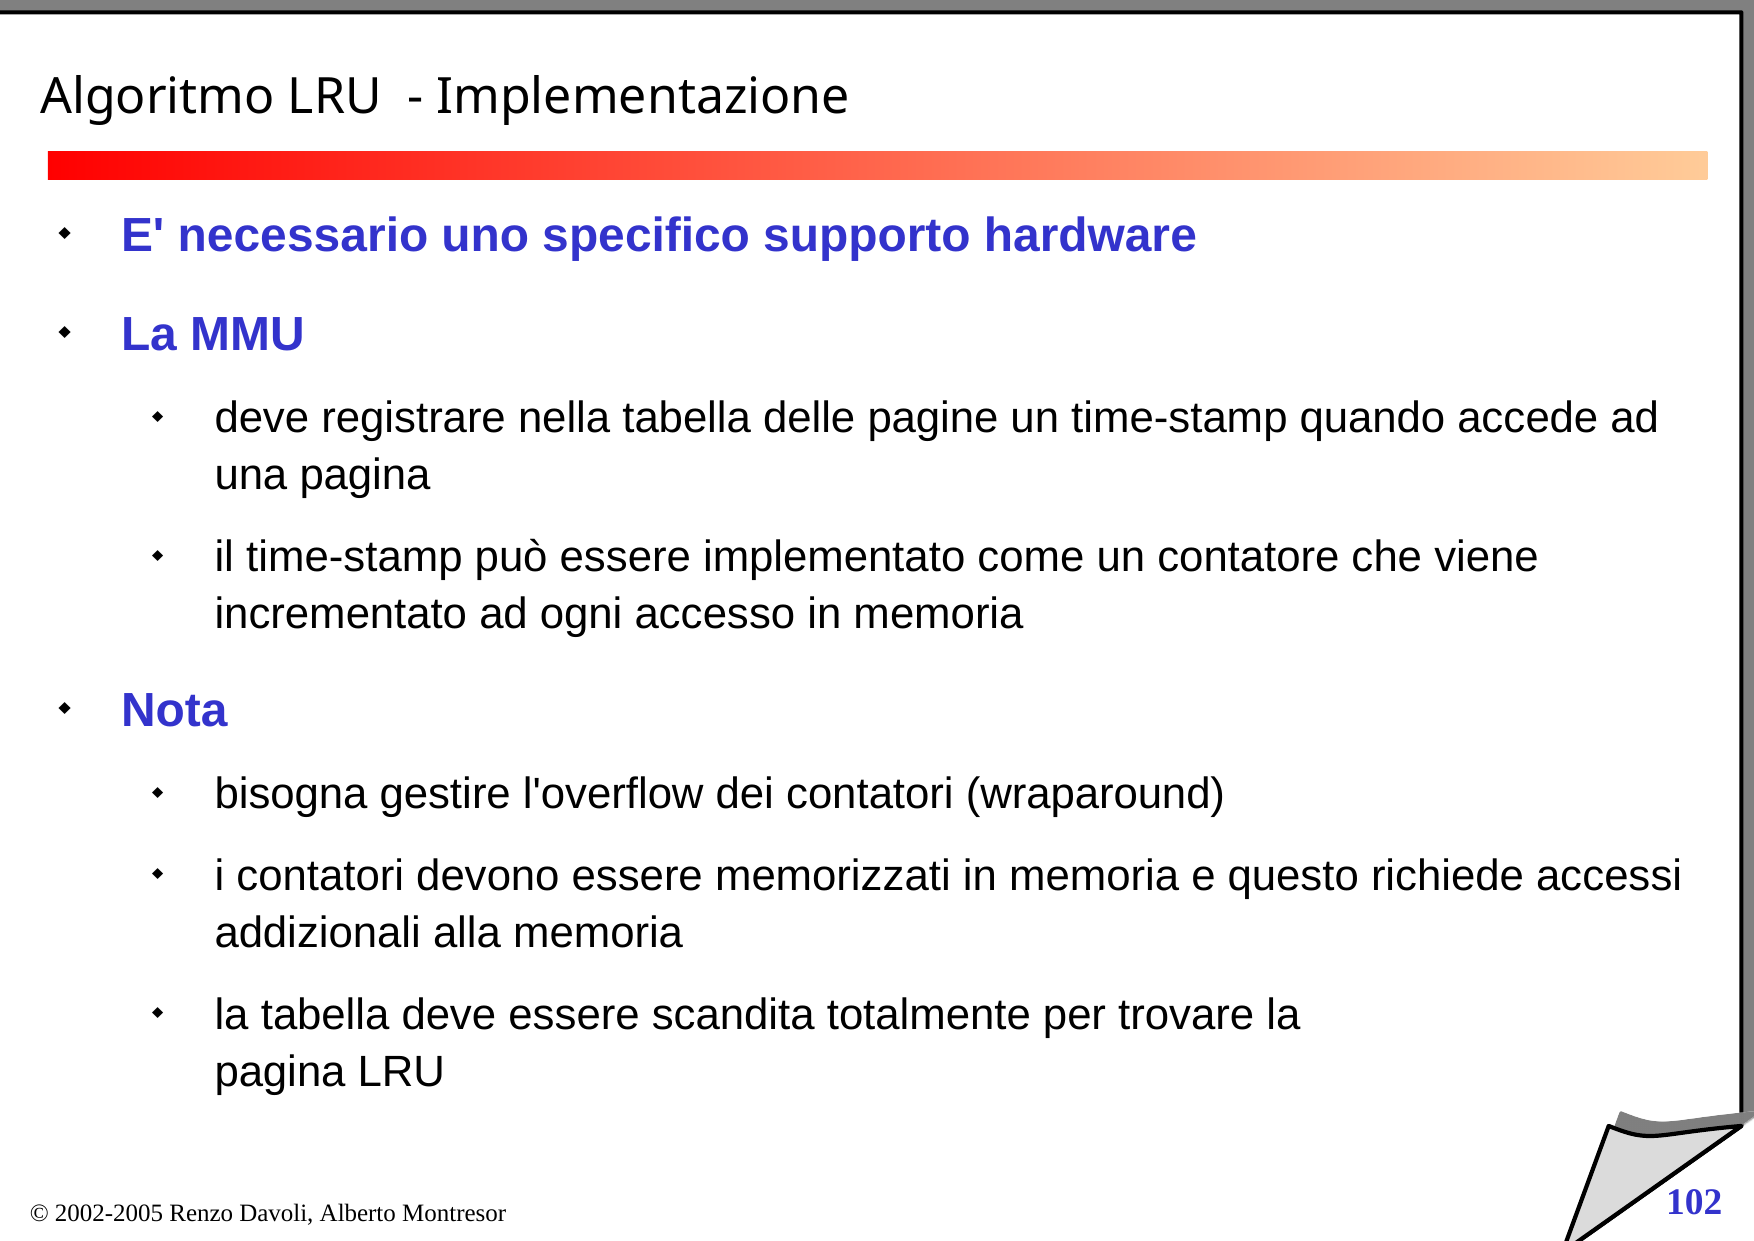

# Algoritmo LRU - Implementazione
E' necessario uno specifico supporto hardware
La MMU
deve registrare nella tabella delle pagine un time-stamp quando accede ad una pagina
il time-stamp può essere implementato come un contatore che viene incrementato ad ogni accesso in memoria
Nota
bisogna gestire l'overflow dei contatori (wraparound)
i contatori devono essere memorizzati in memoria e questo richiede accessi addizionali alla memoria
la tabella deve essere scandita totalmente per trovare la
pagina LRU